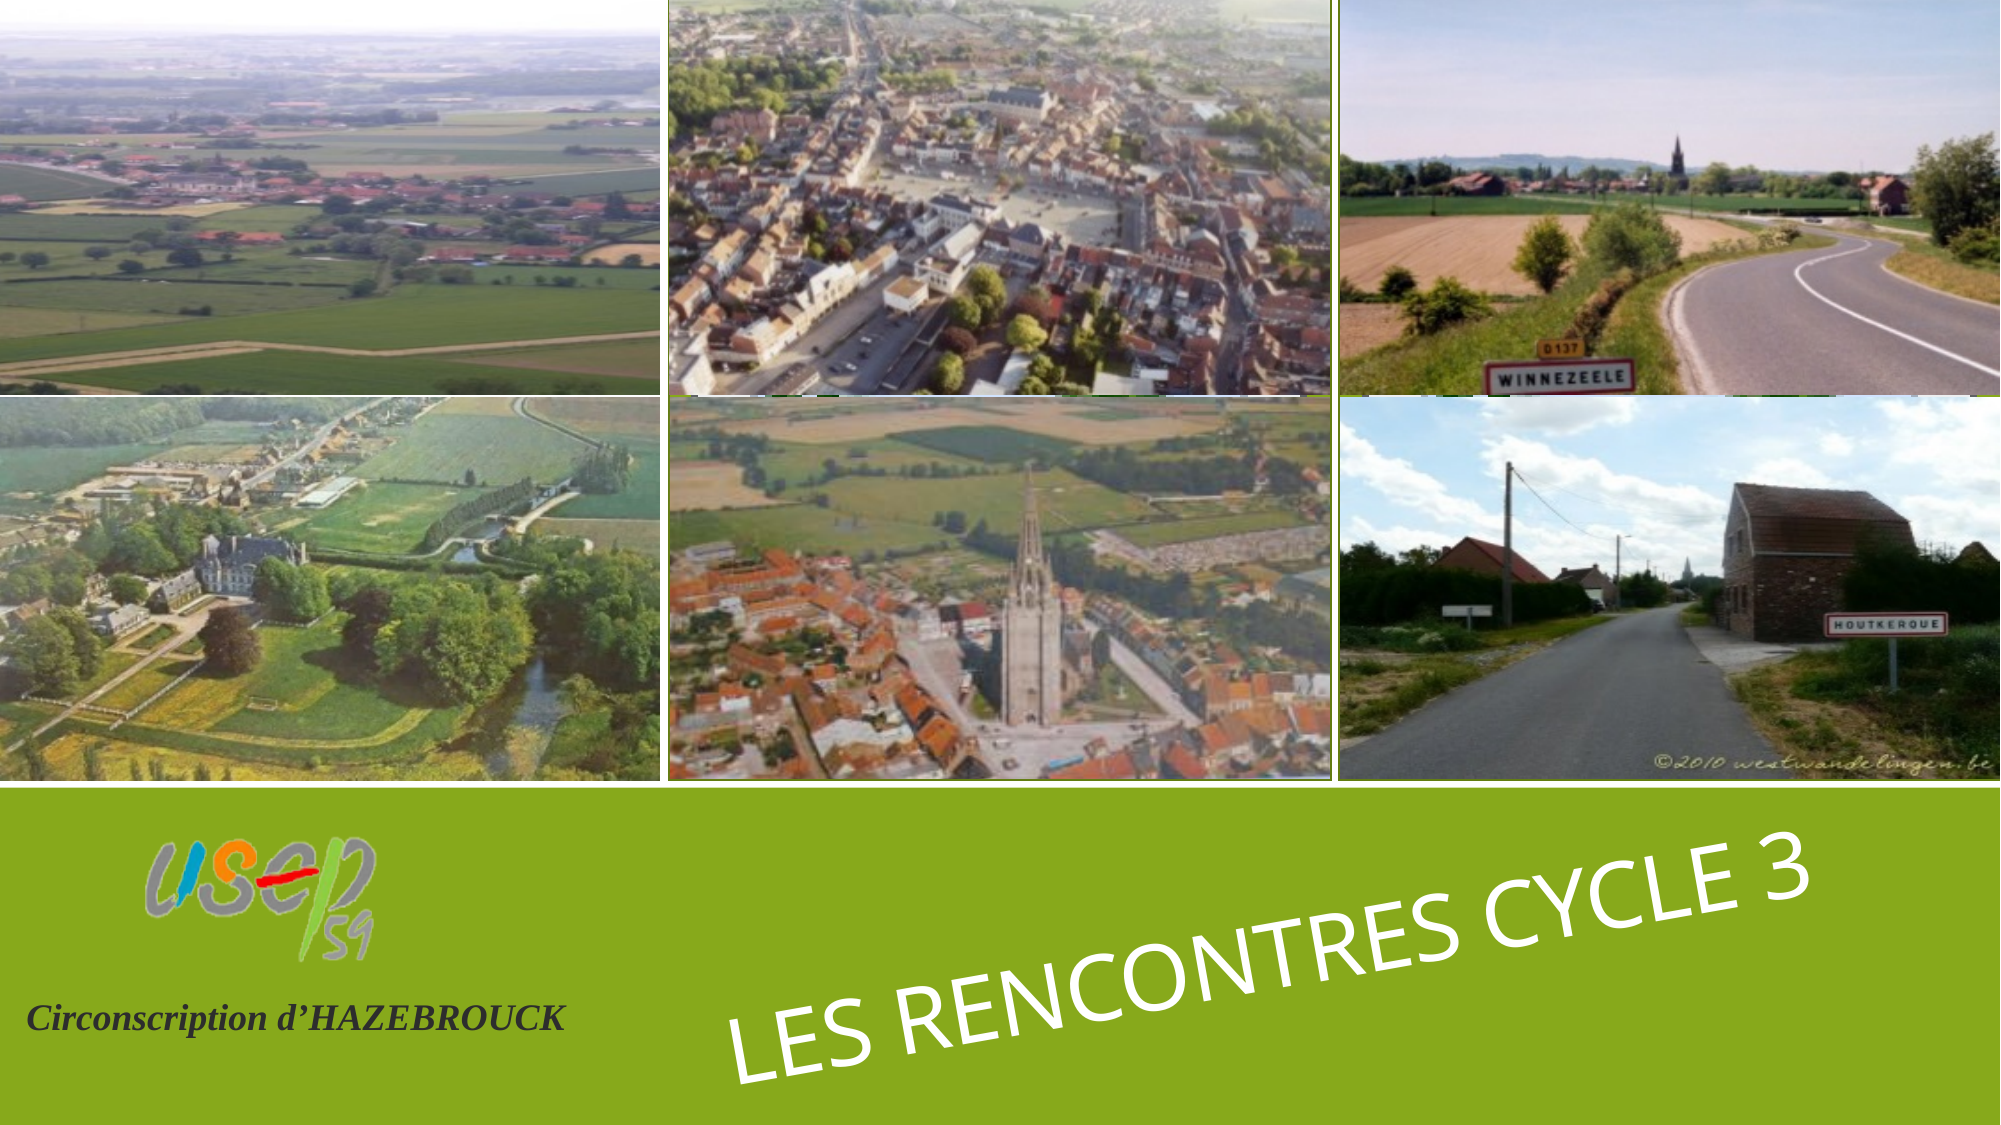

# Les rencontres cycle 3
Circonscription d’HAZEBROUCK